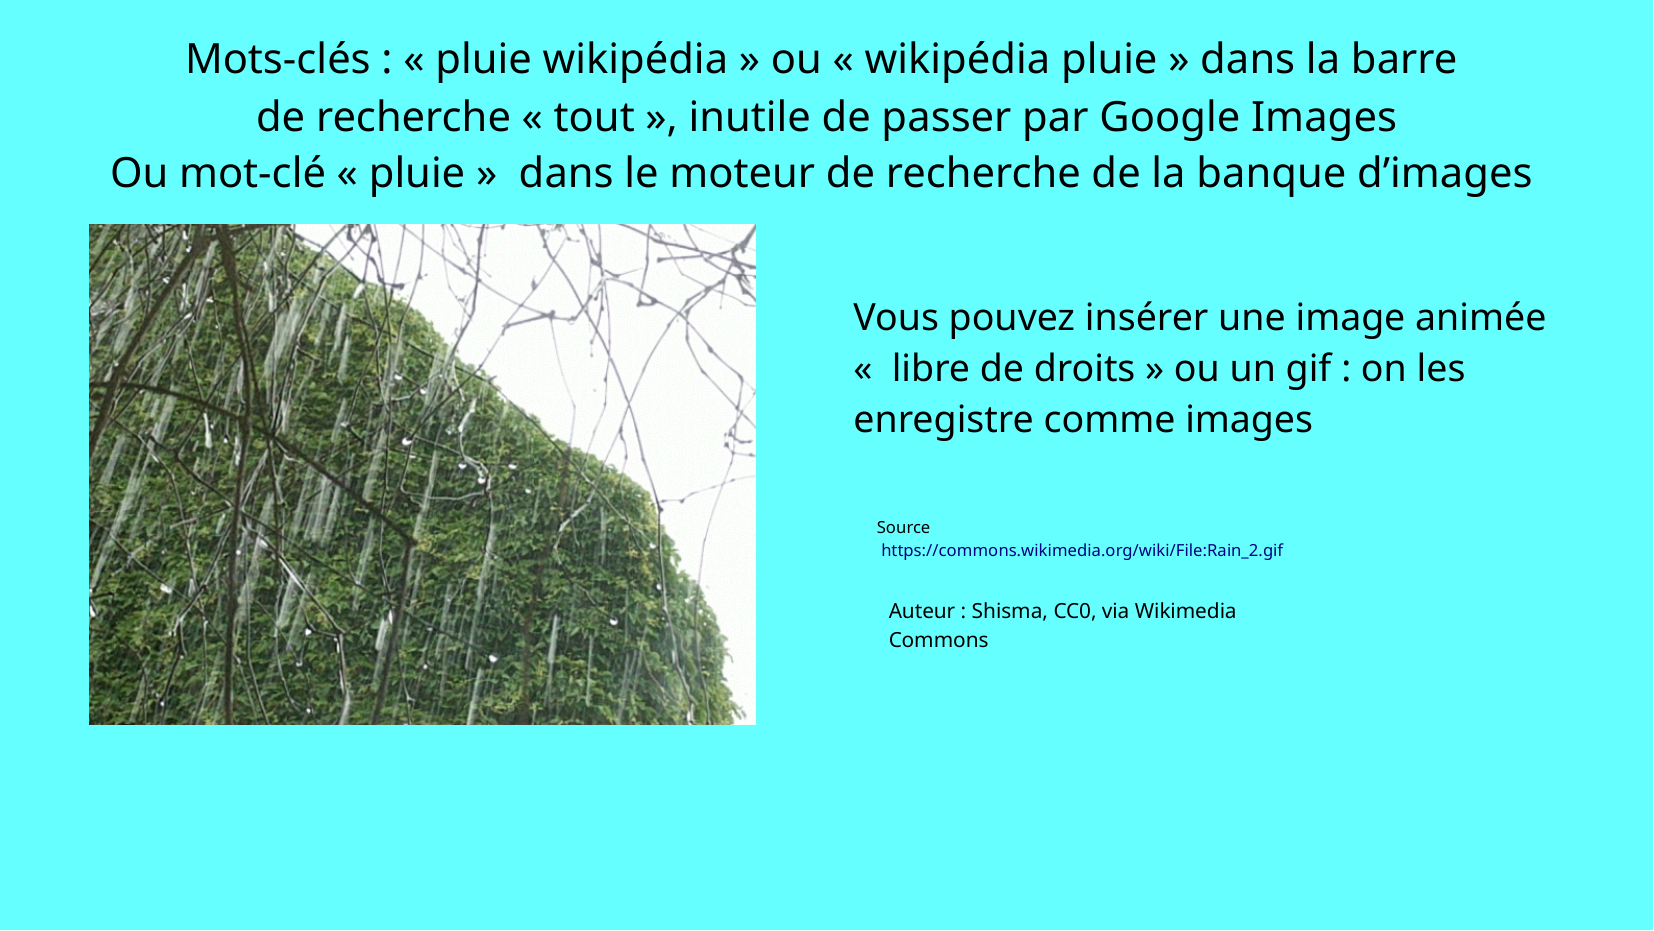

# Mots-clés : « pluie wikipédia » ou « wikipédia pluie » dans la barre de recherche « tout », inutile de passer par Google Images Ou mot-clé « pluie » dans le moteur de recherche de la banque d’images
Vous pouvez insérer une image animée
«  libre de droits » ou un gif : on les enregistre comme images
Source
 https://commons.wikimedia.org/wiki/File:Rain_2.gif
Auteur : Shisma, CC0, via Wikimedia Commons